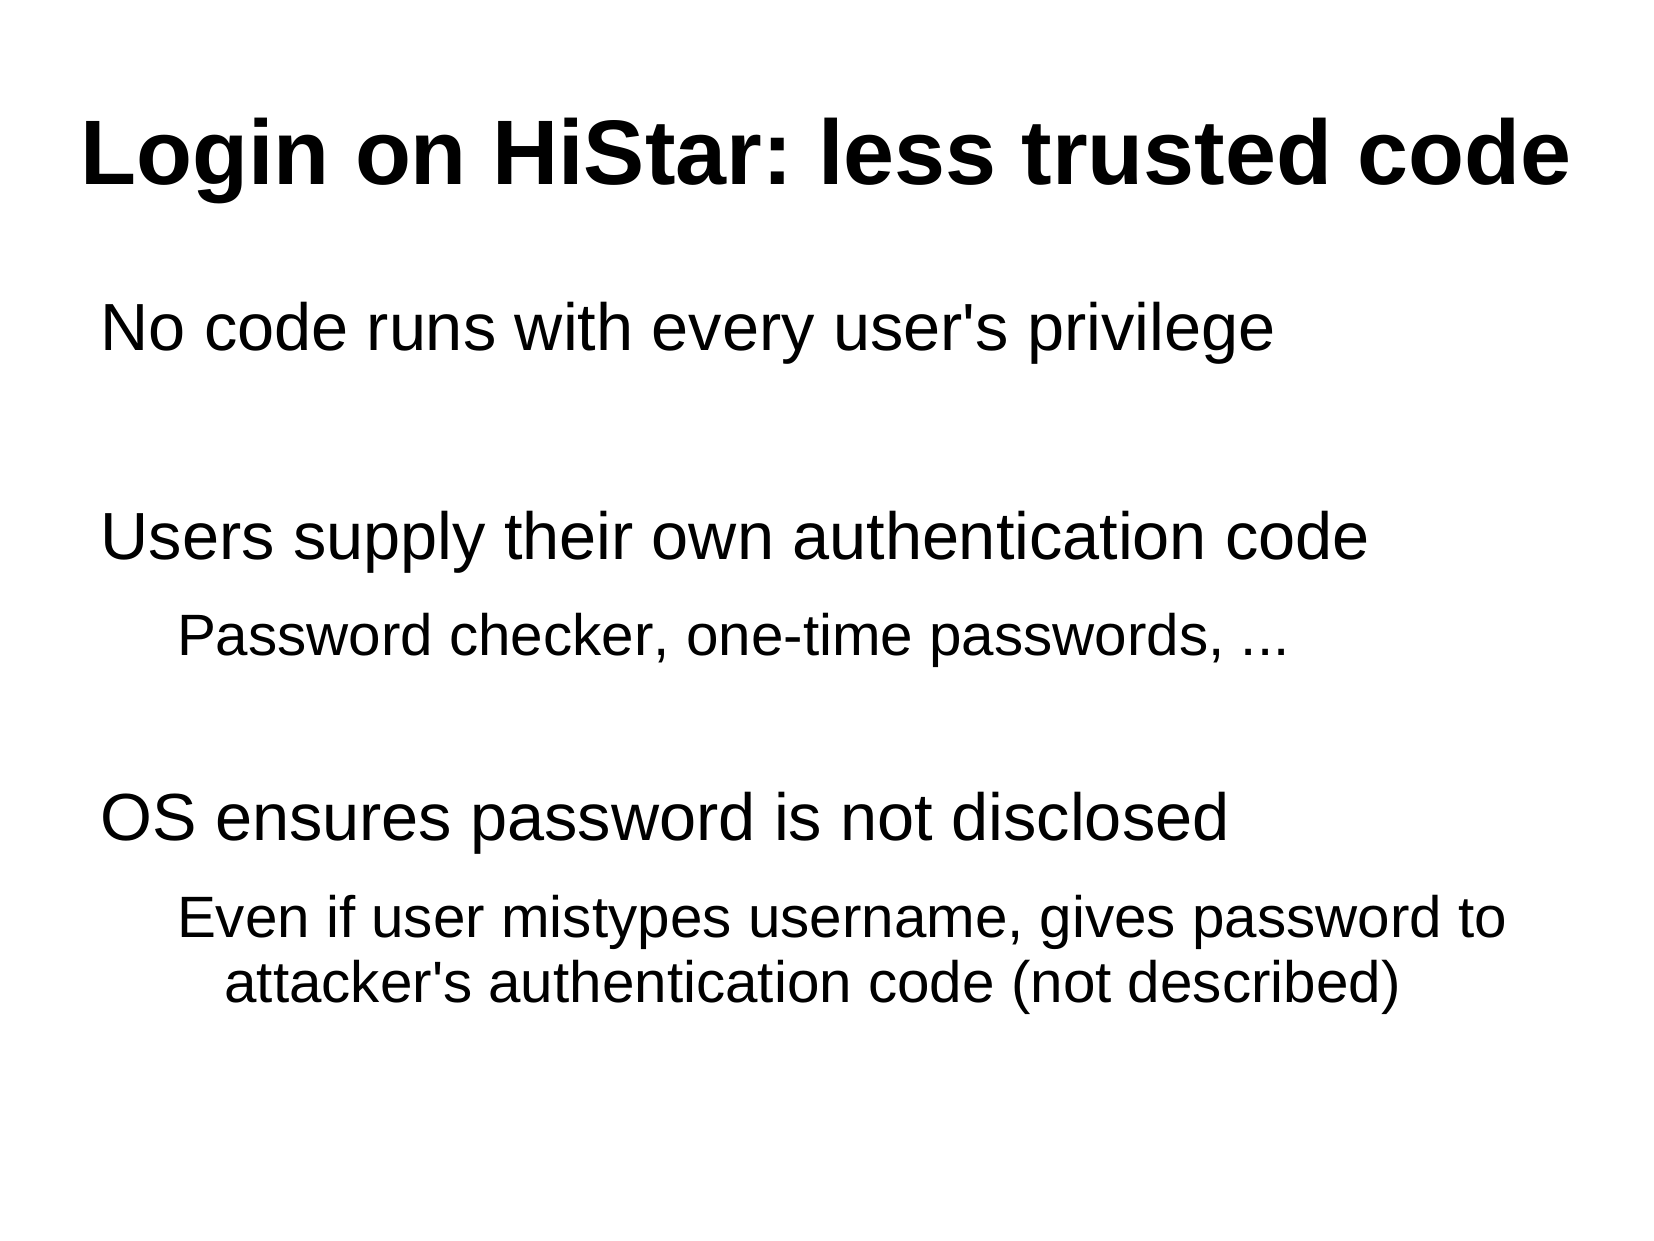

Login on HiStar: less trusted code
# No code runs with every user's privilege
Users supply their own authentication code
Password checker, one-time passwords, ...
OS ensures password is not disclosed
Even if user mistypes username, gives password to attacker's authentication code (not described)